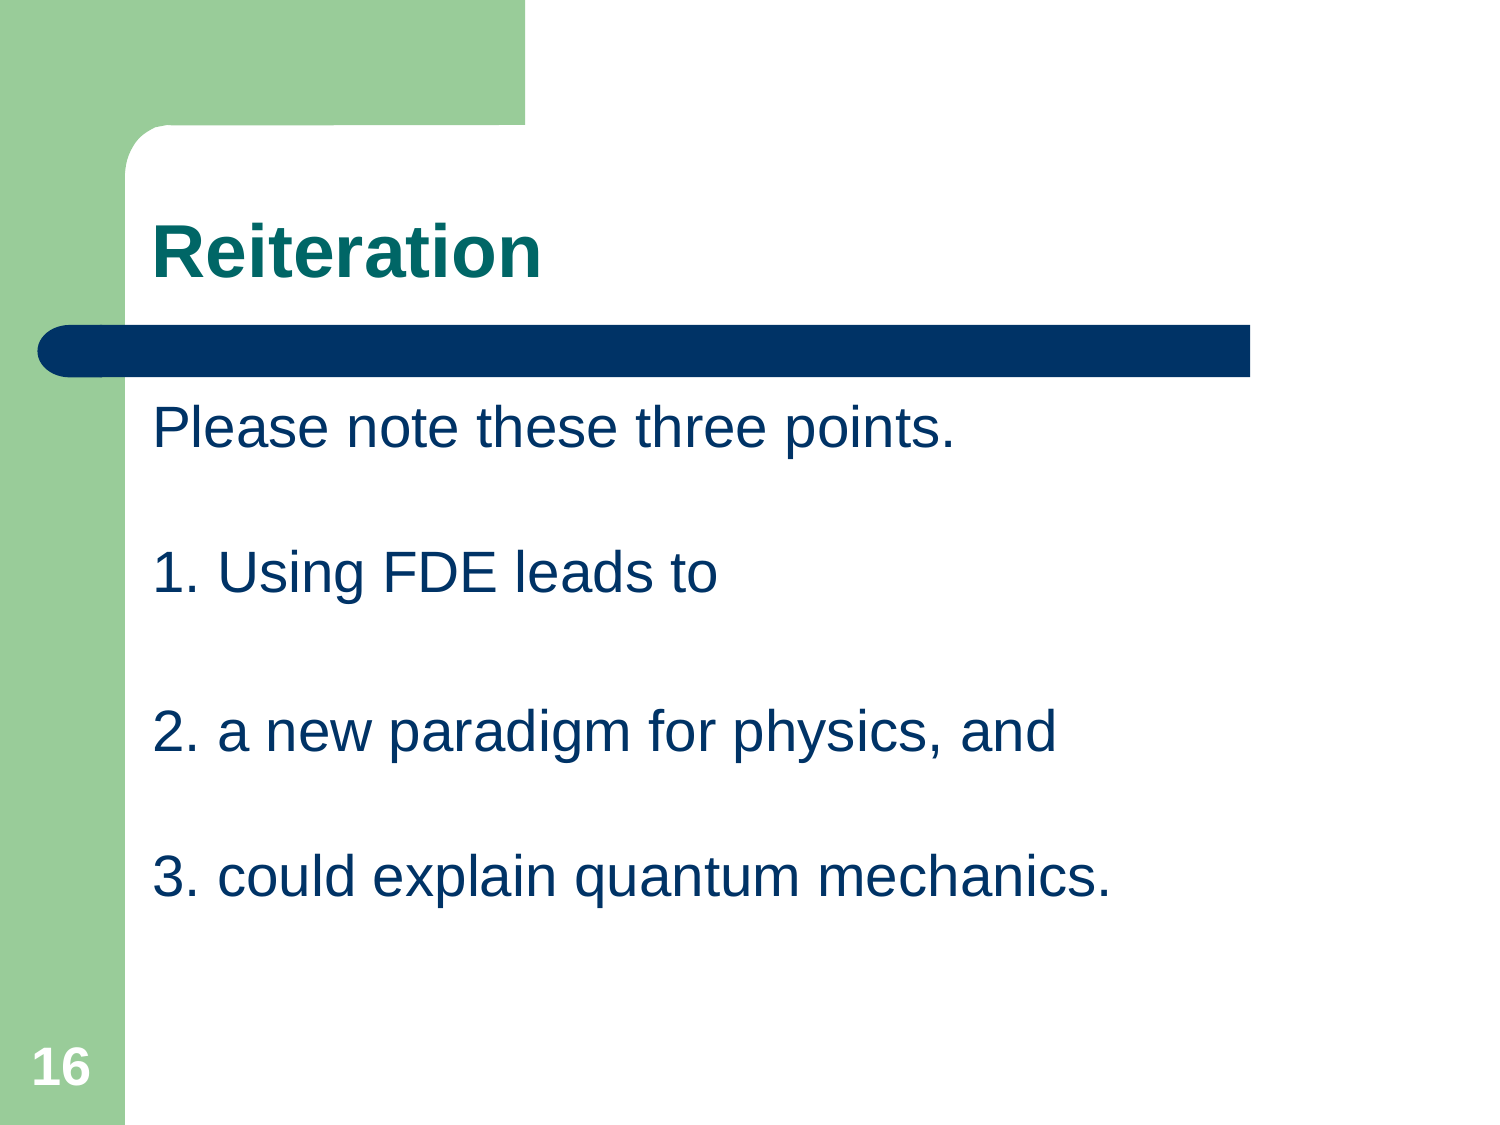

# Reiteration
Please note these three points.
1. Using FDE leads to
2. a new paradigm for physics, and
3. could explain quantum mechanics.
16